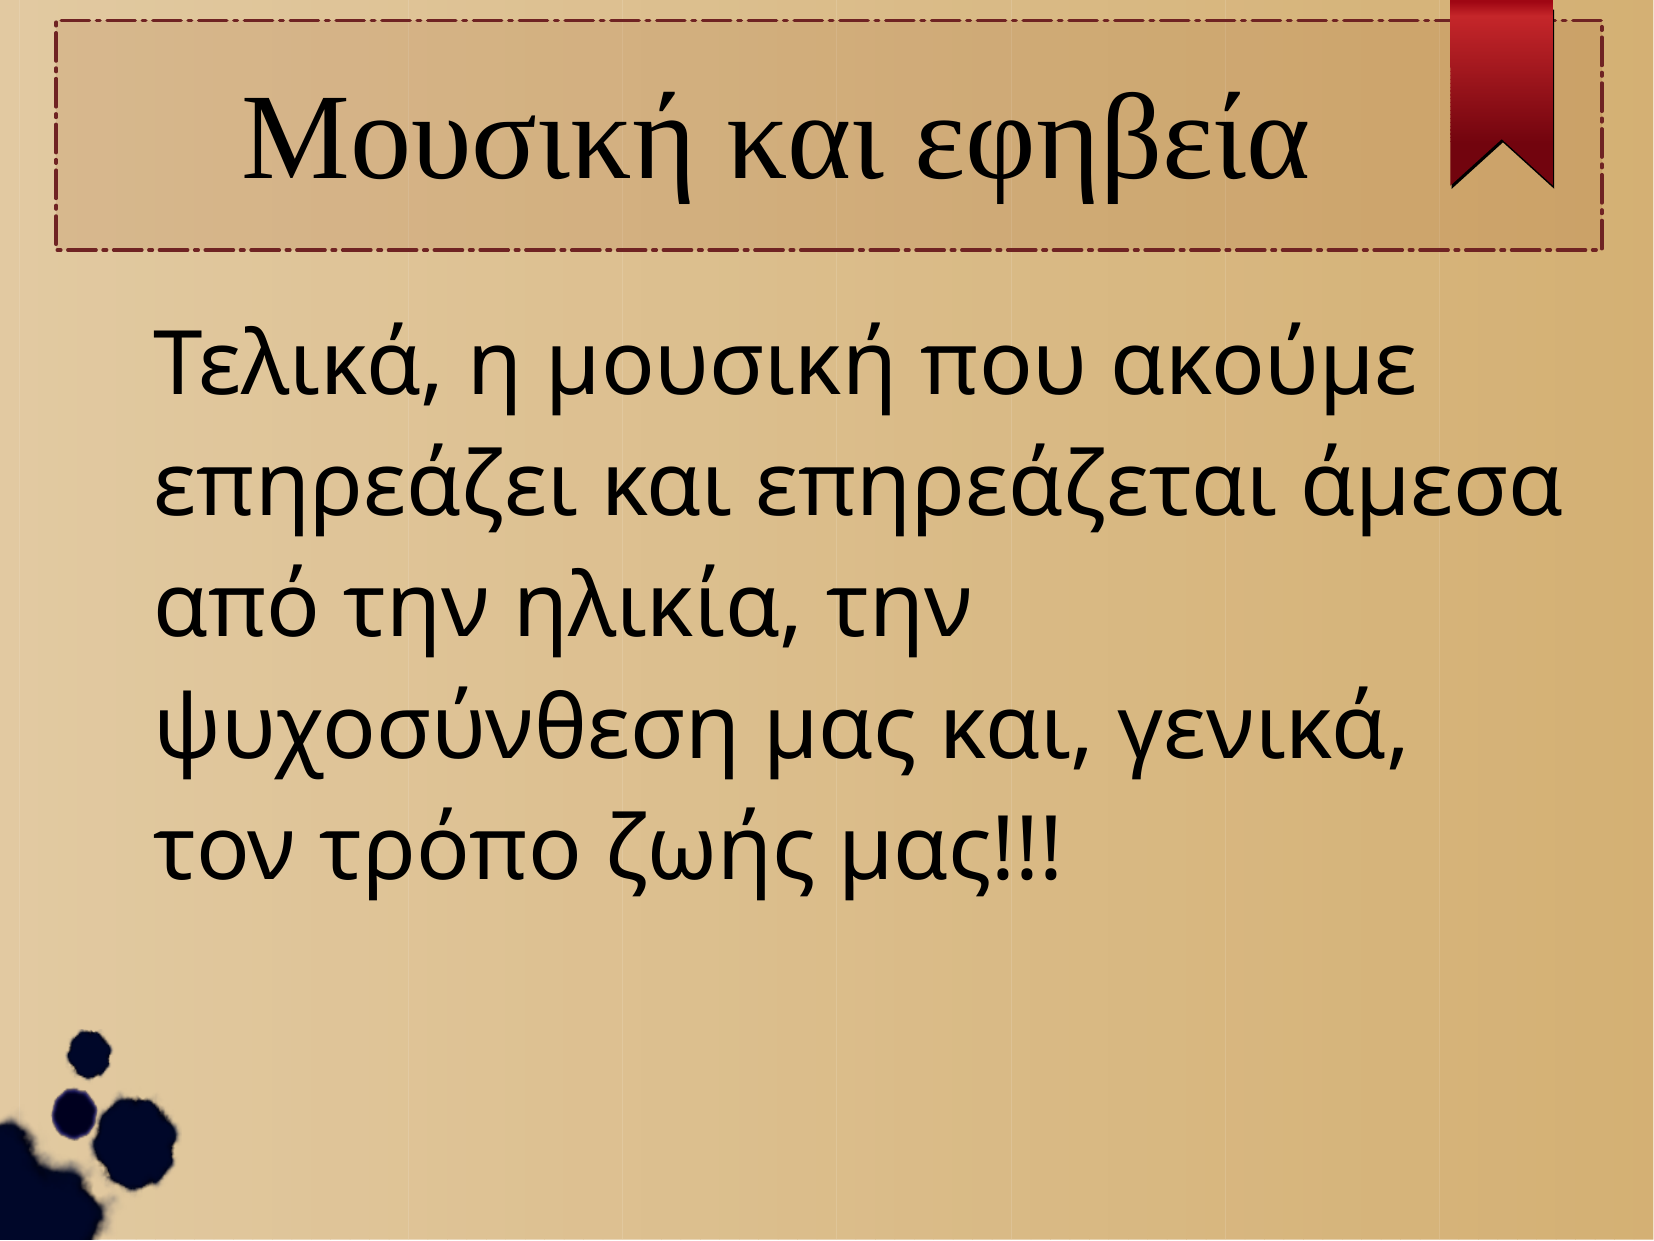

# Μουσική και εφηβεία
Τελικά, η μουσική που ακούμε επηρεάζει και επηρεάζεται άμεσα από την ηλικία, την ψυχοσύνθεση μας και, γενικά, τον τρόπο ζωής μας!!!